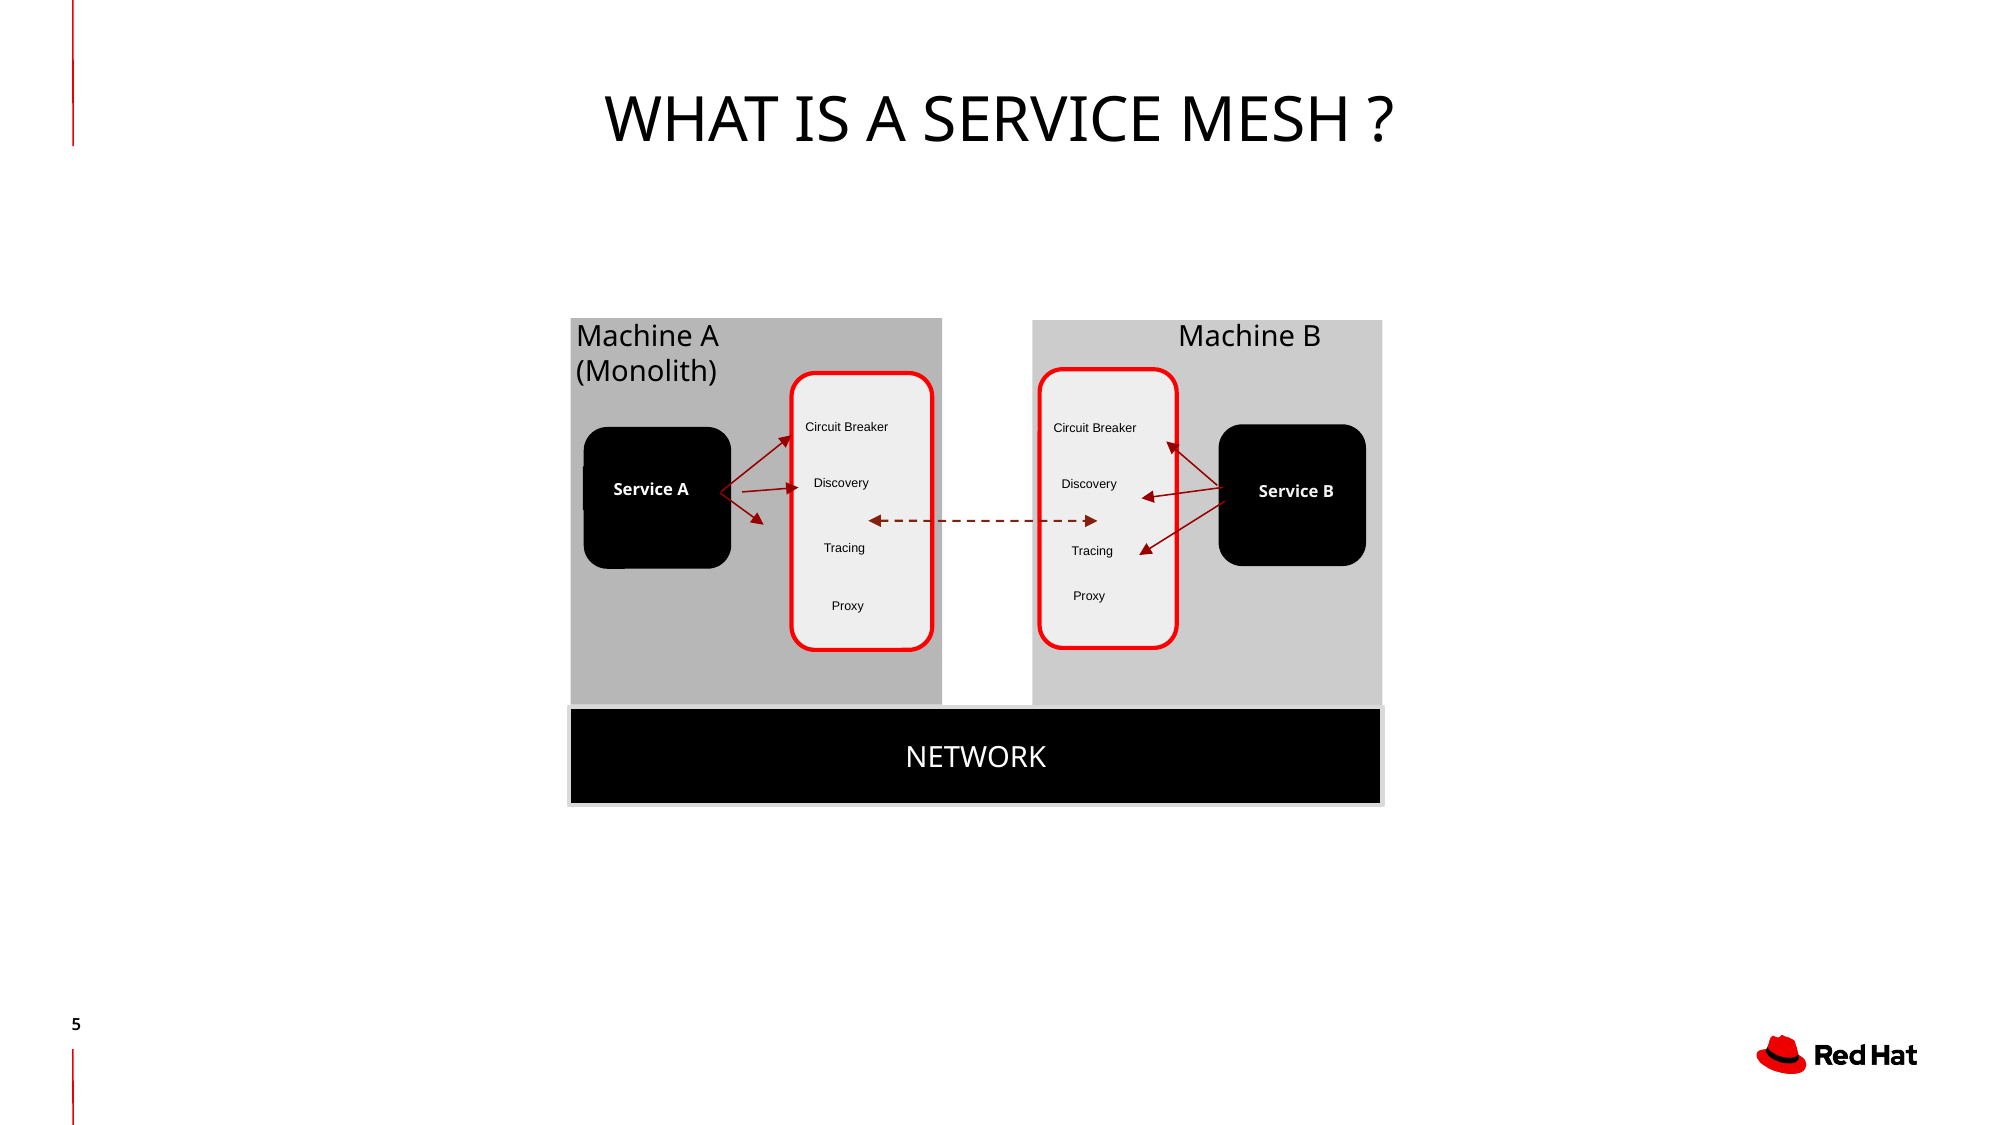

# WHAT IS A SERVICE MESH ?
Machine B
Machine A (Monolith)
Circuit Breaker
Circuit Breaker
Service B
Service A
Discovery
Discovery
Tracing
Tracing
Proxy
Proxy
NETWORK